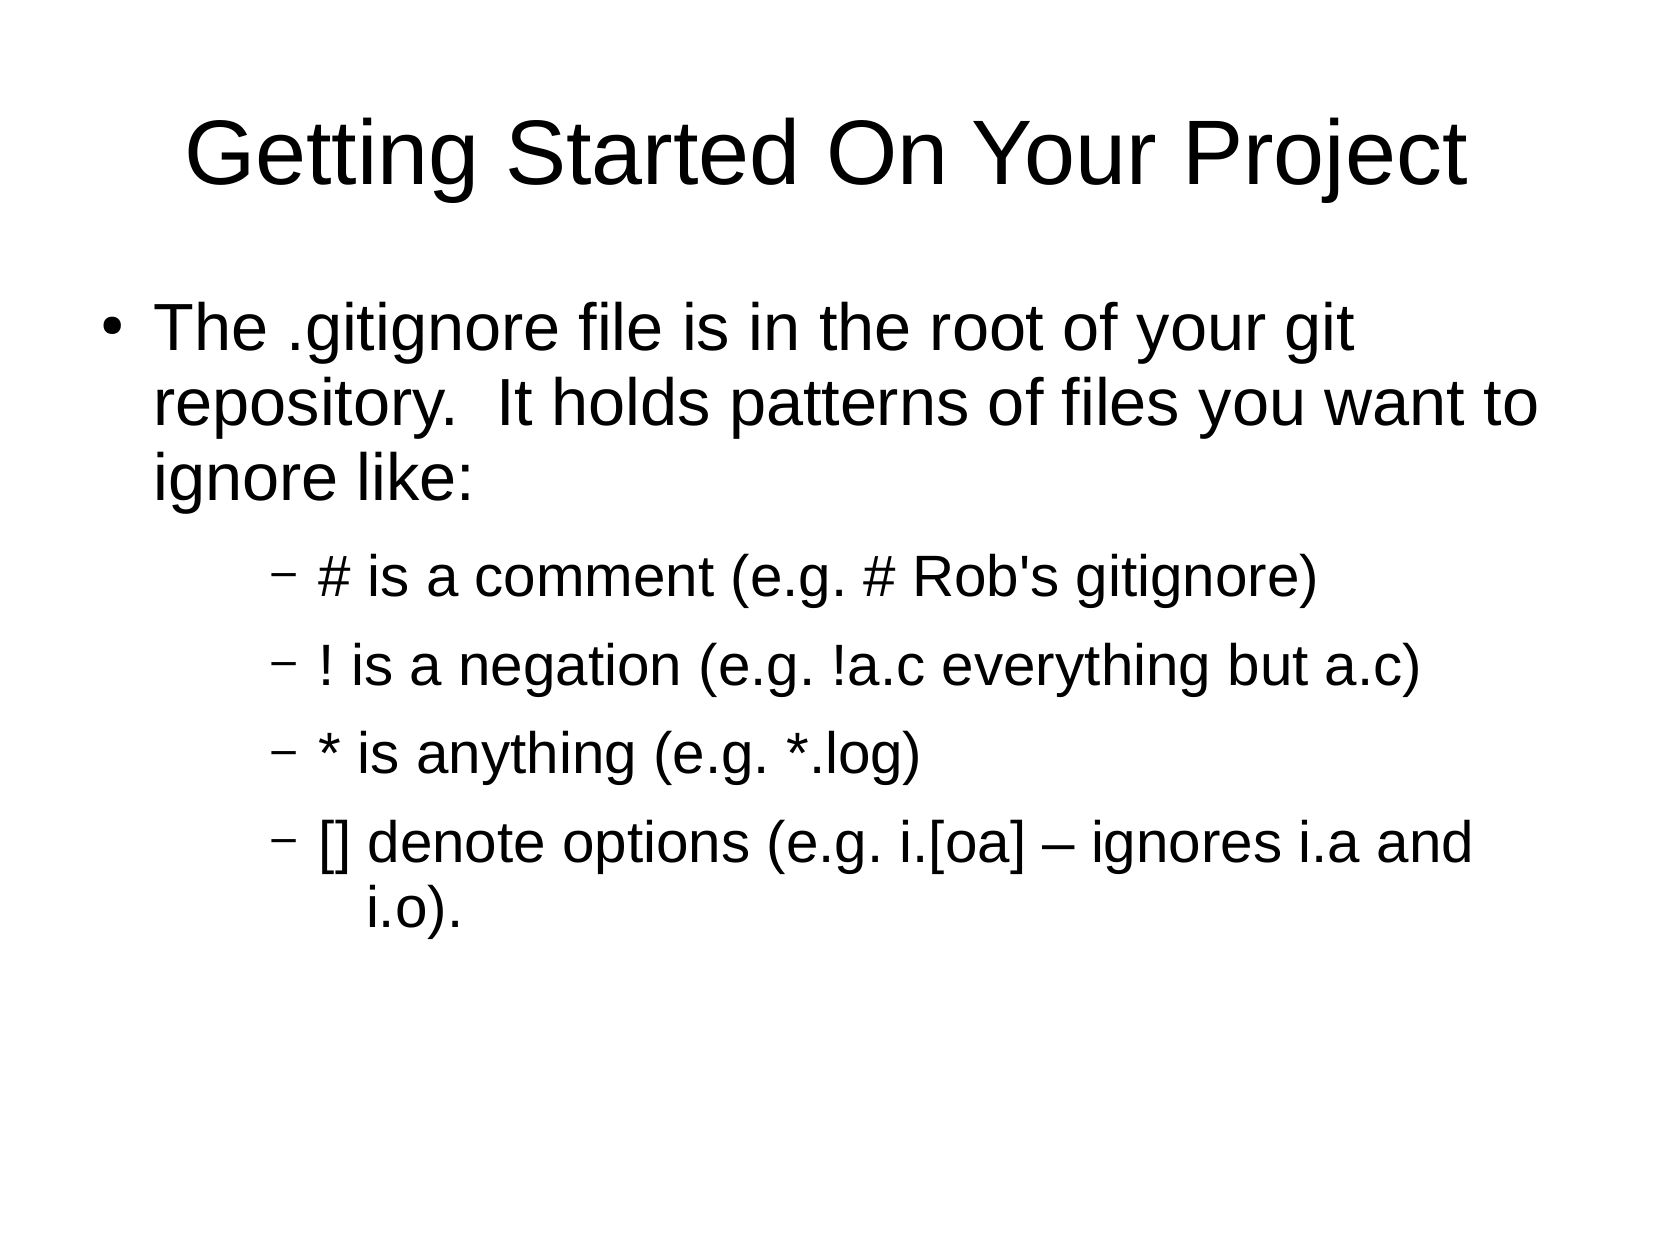

# Getting Started On Your Project
The .gitignore file is in the root of your git repository. It holds patterns of files you want to ignore like:
# is a comment (e.g. # Rob's gitignore)
! is a negation (e.g. !a.c everything but a.c)
* is anything (e.g. *.log)
[] denote options (e.g. i.[oa] – ignores i.a and i.o).